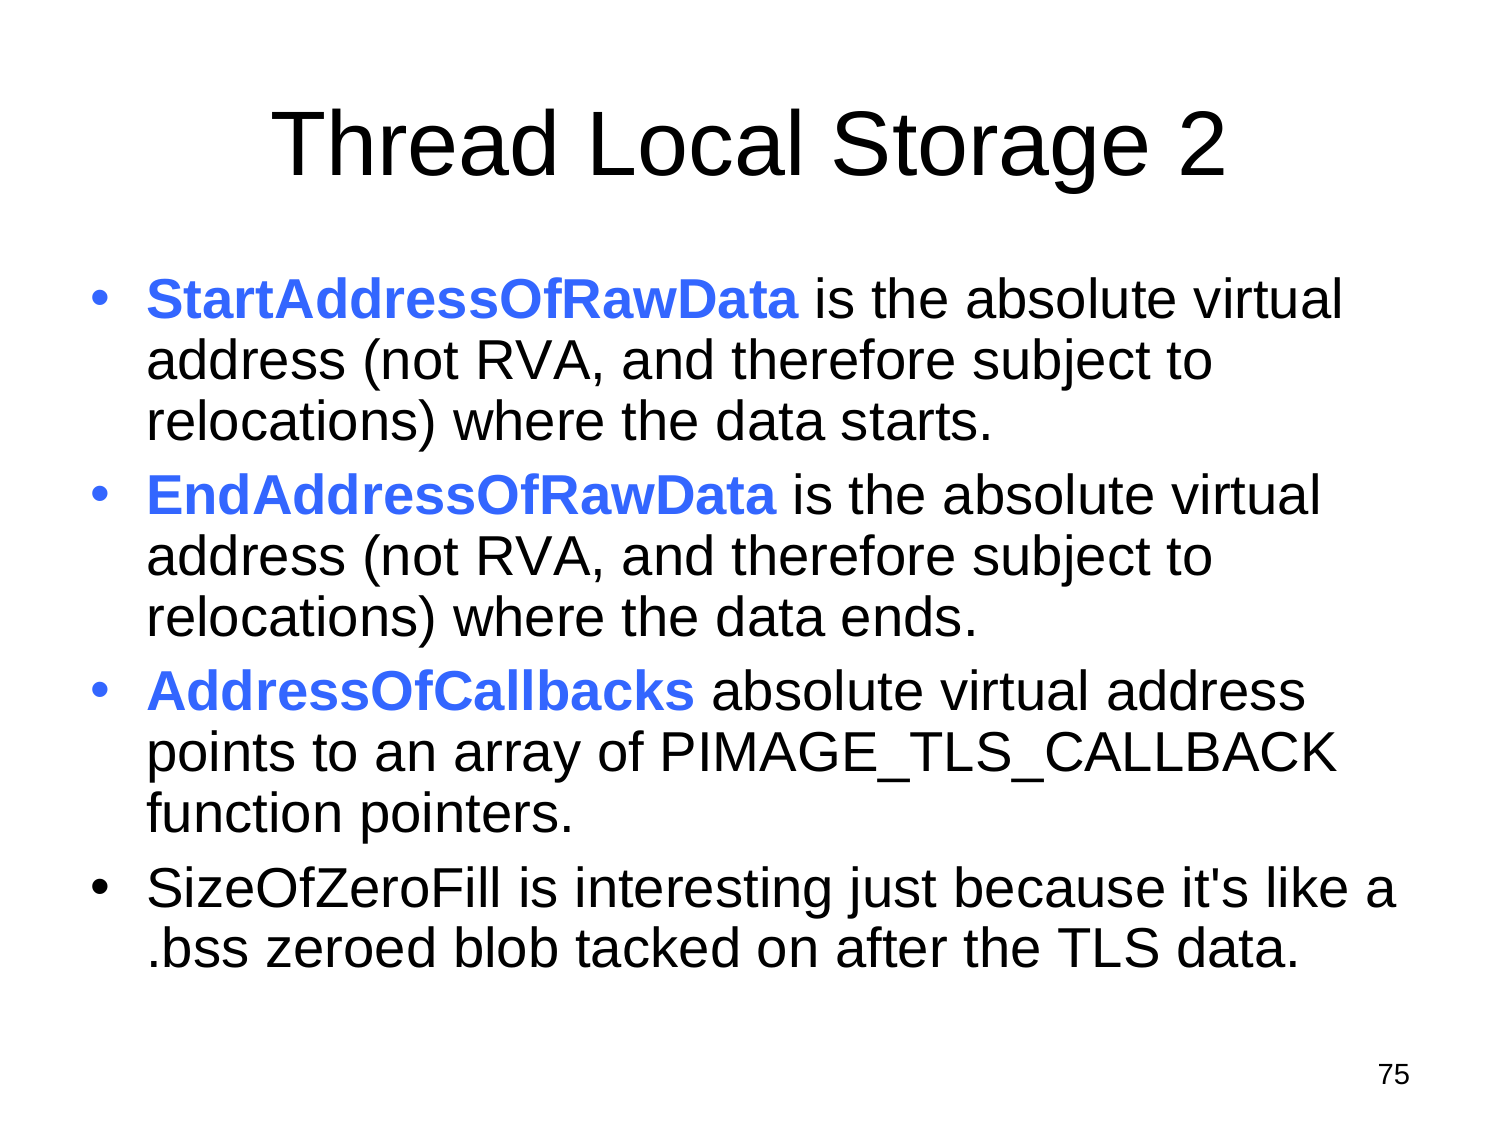

# Thread Local Storage 2
StartAddressOfRawData is the absolute virtual address (not RVA, and therefore subject to relocations) where the data starts.
EndAddressOfRawData is the absolute virtual address (not RVA, and therefore subject to relocations) where the data ends.
AddressOfCallbacks absolute virtual address points to an array of PIMAGE_TLS_CALLBACK function pointers.
SizeOfZeroFill is interesting just because it's like a .bss zeroed blob tacked on after the TLS data.